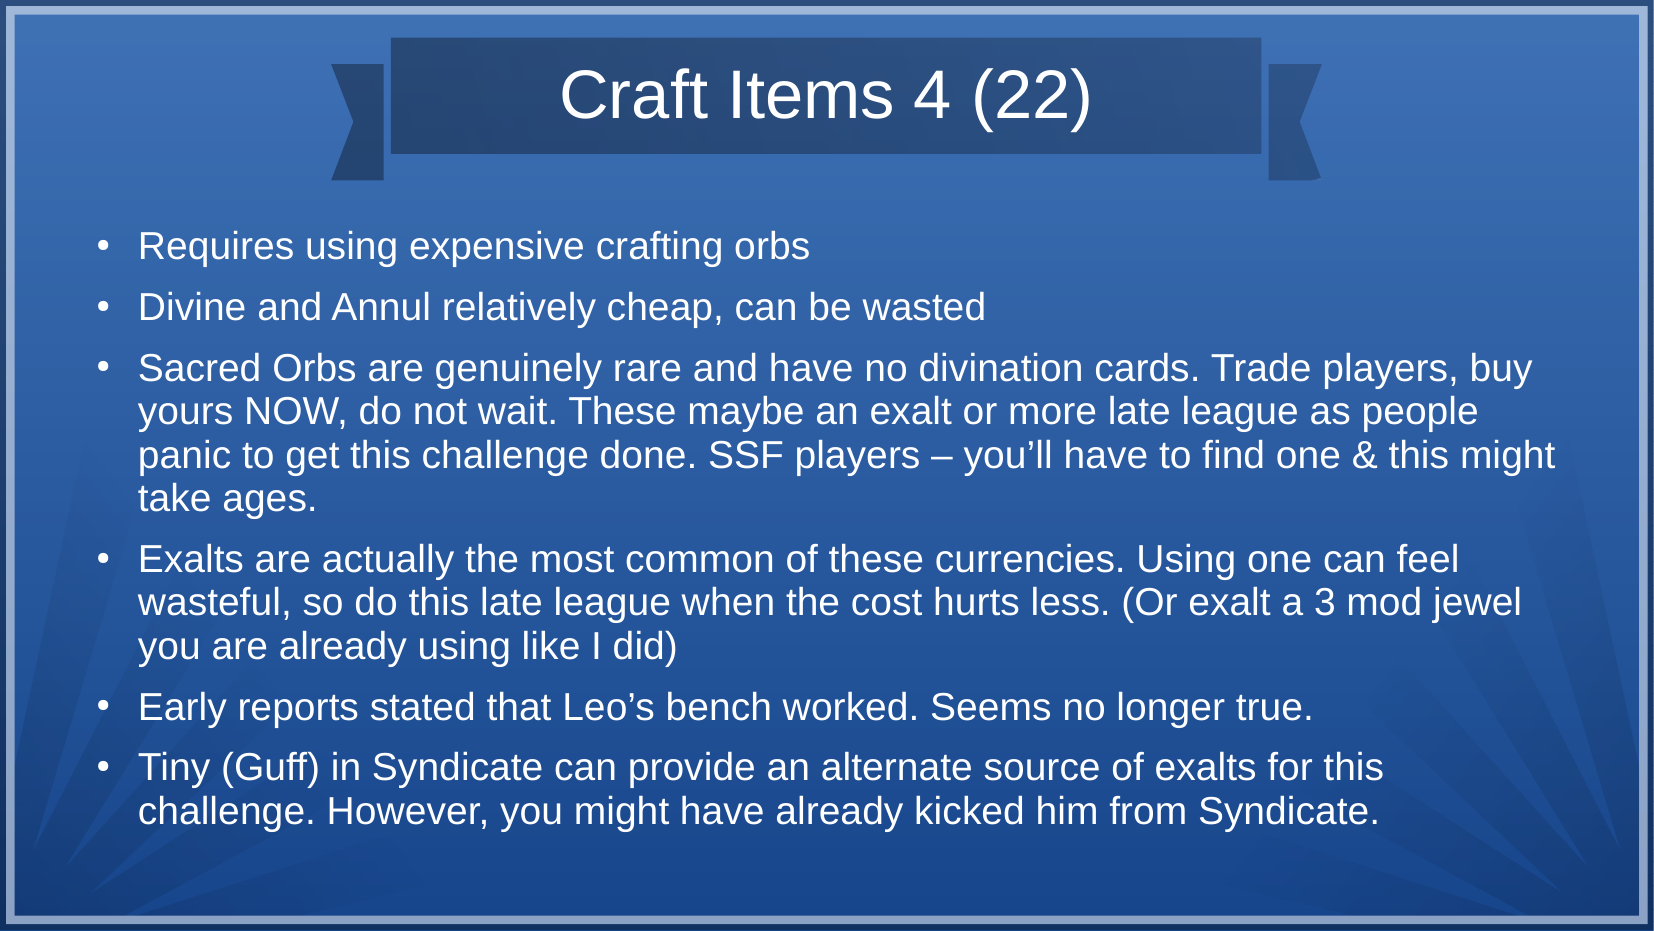

# Craft Items 4 (22)
Requires using expensive crafting orbs
Divine and Annul relatively cheap, can be wasted
Sacred Orbs are genuinely rare and have no divination cards. Trade players, buy yours NOW, do not wait. These maybe an exalt or more late league as people panic to get this challenge done. SSF players – you’ll have to find one & this might take ages.
Exalts are actually the most common of these currencies. Using one can feel wasteful, so do this late league when the cost hurts less. (Or exalt a 3 mod jewel you are already using like I did)
Early reports stated that Leo’s bench worked. Seems no longer true.
Tiny (Guff) in Syndicate can provide an alternate source of exalts for this challenge. However, you might have already kicked him from Syndicate.